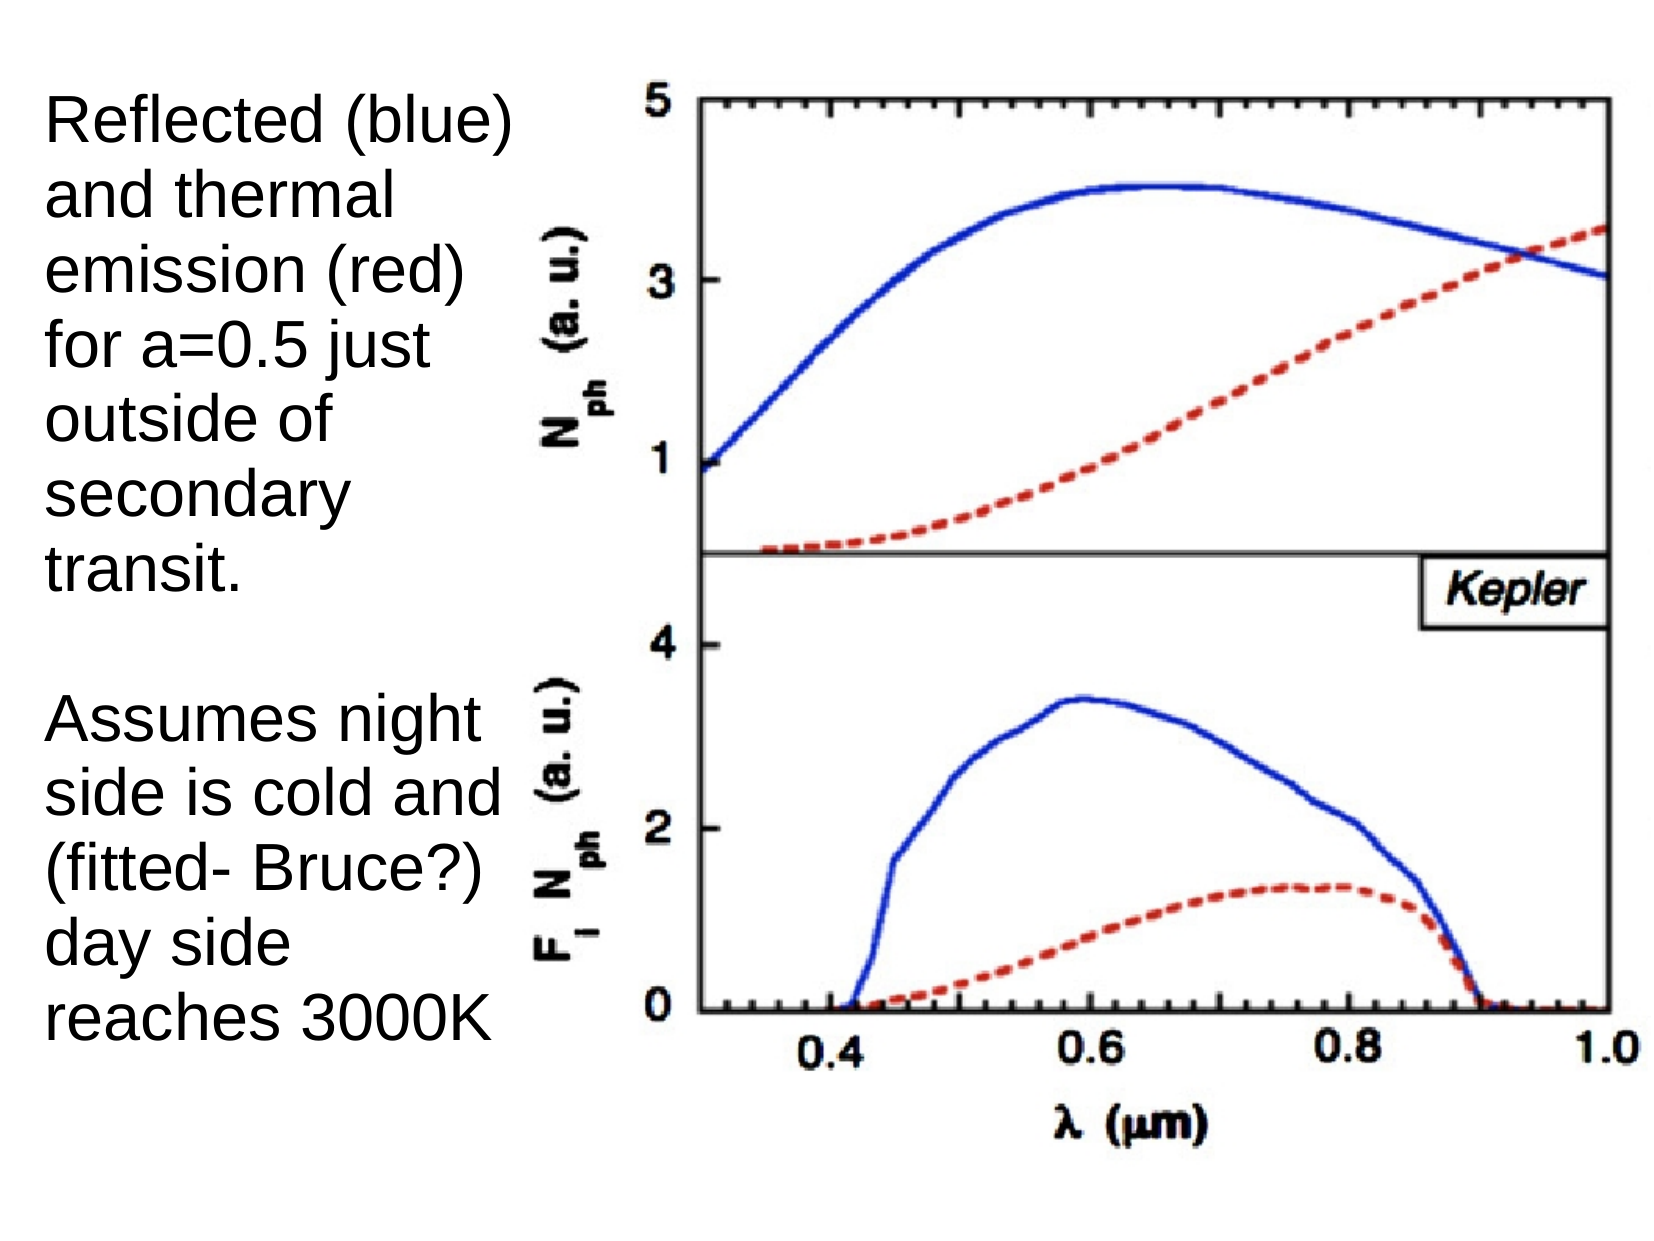

Reflected (blue) and thermal emission (red) for a=0.5 just outside of secondary transit.
Assumes night side is cold and (fitted- Bruce?) day side reaches 3000K